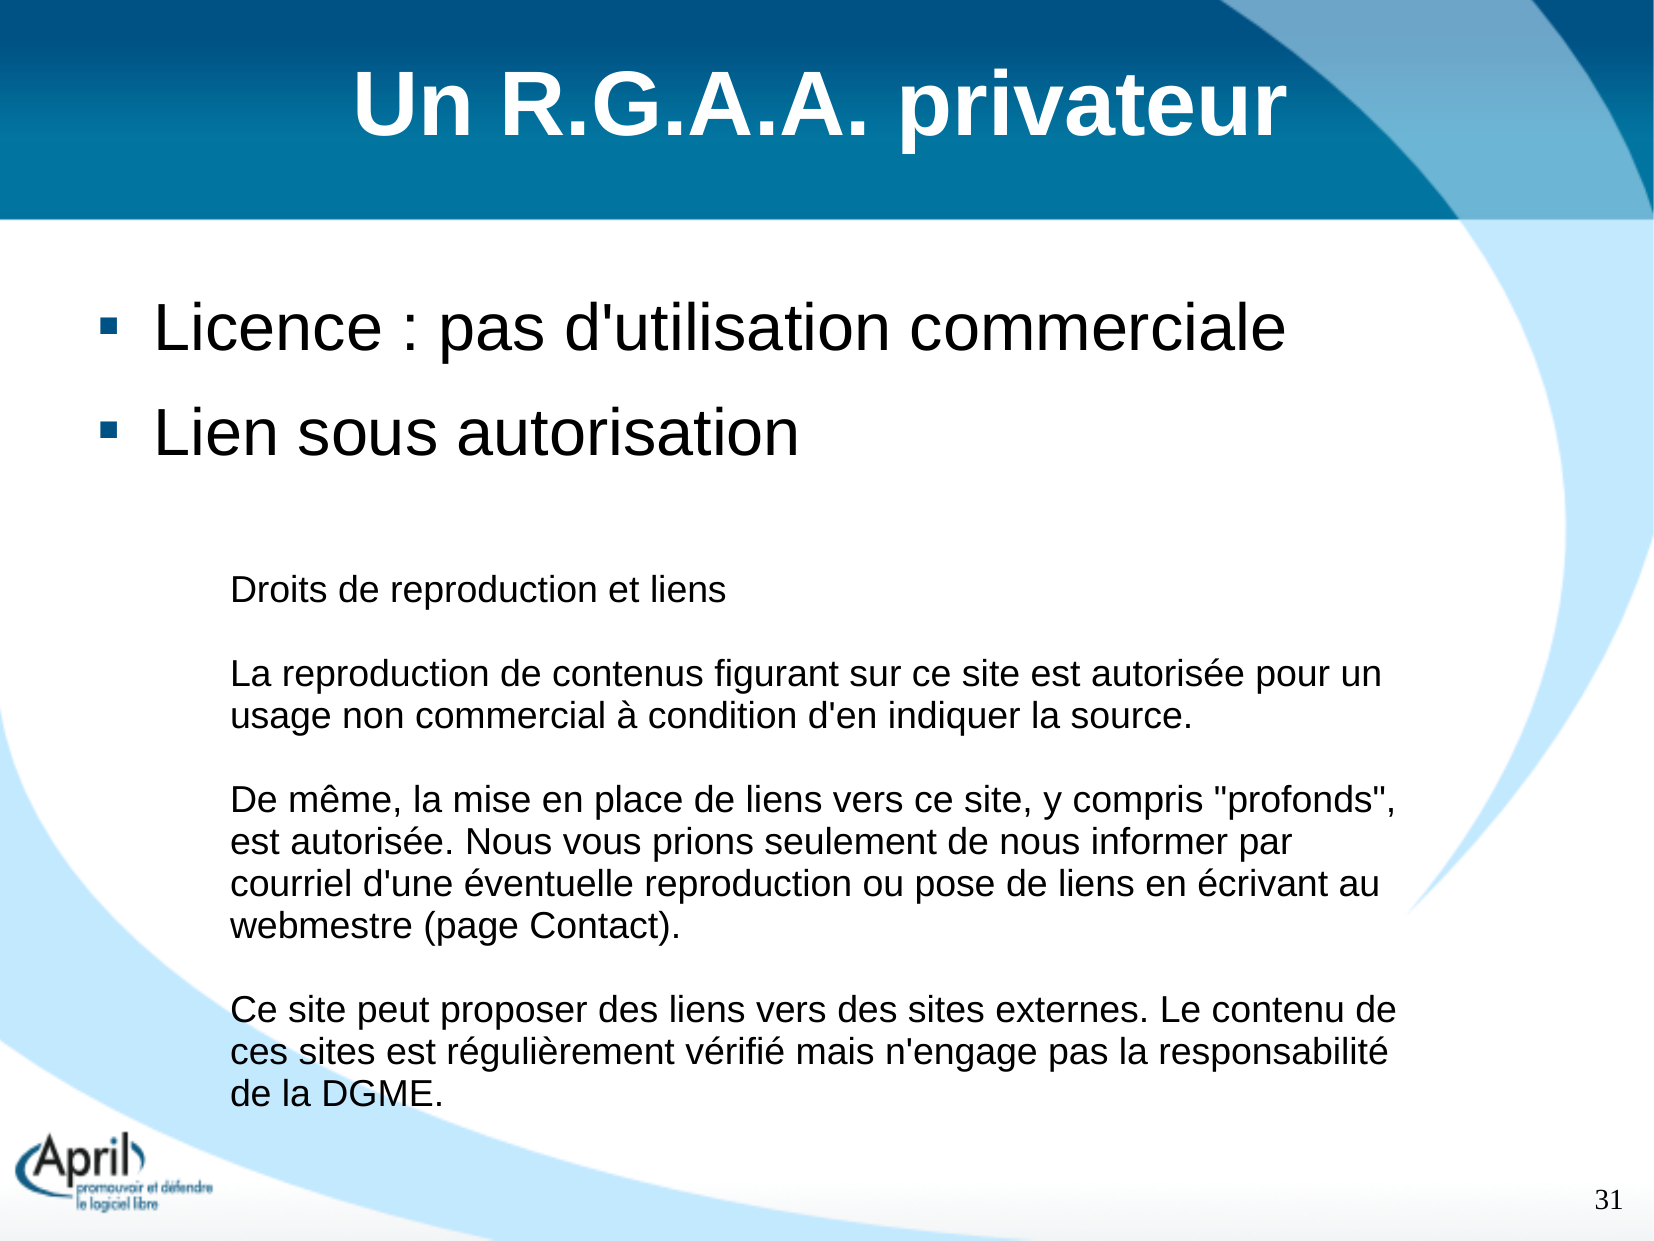

# Un R.G.A.A. privateur
Licence : pas d'utilisation commerciale
Lien sous autorisation
Droits de reproduction et liens
La reproduction de contenus figurant sur ce site est autorisée pour un usage non commercial à condition d'en indiquer la source.
De même, la mise en place de liens vers ce site, y compris "profonds", est autorisée. Nous vous prions seulement de nous informer par courriel d'une éventuelle reproduction ou pose de liens en écrivant au webmestre (page Contact).
Ce site peut proposer des liens vers des sites externes. Le contenu de ces sites est régulièrement vérifié mais n'engage pas la responsabilité de la DGME.
31